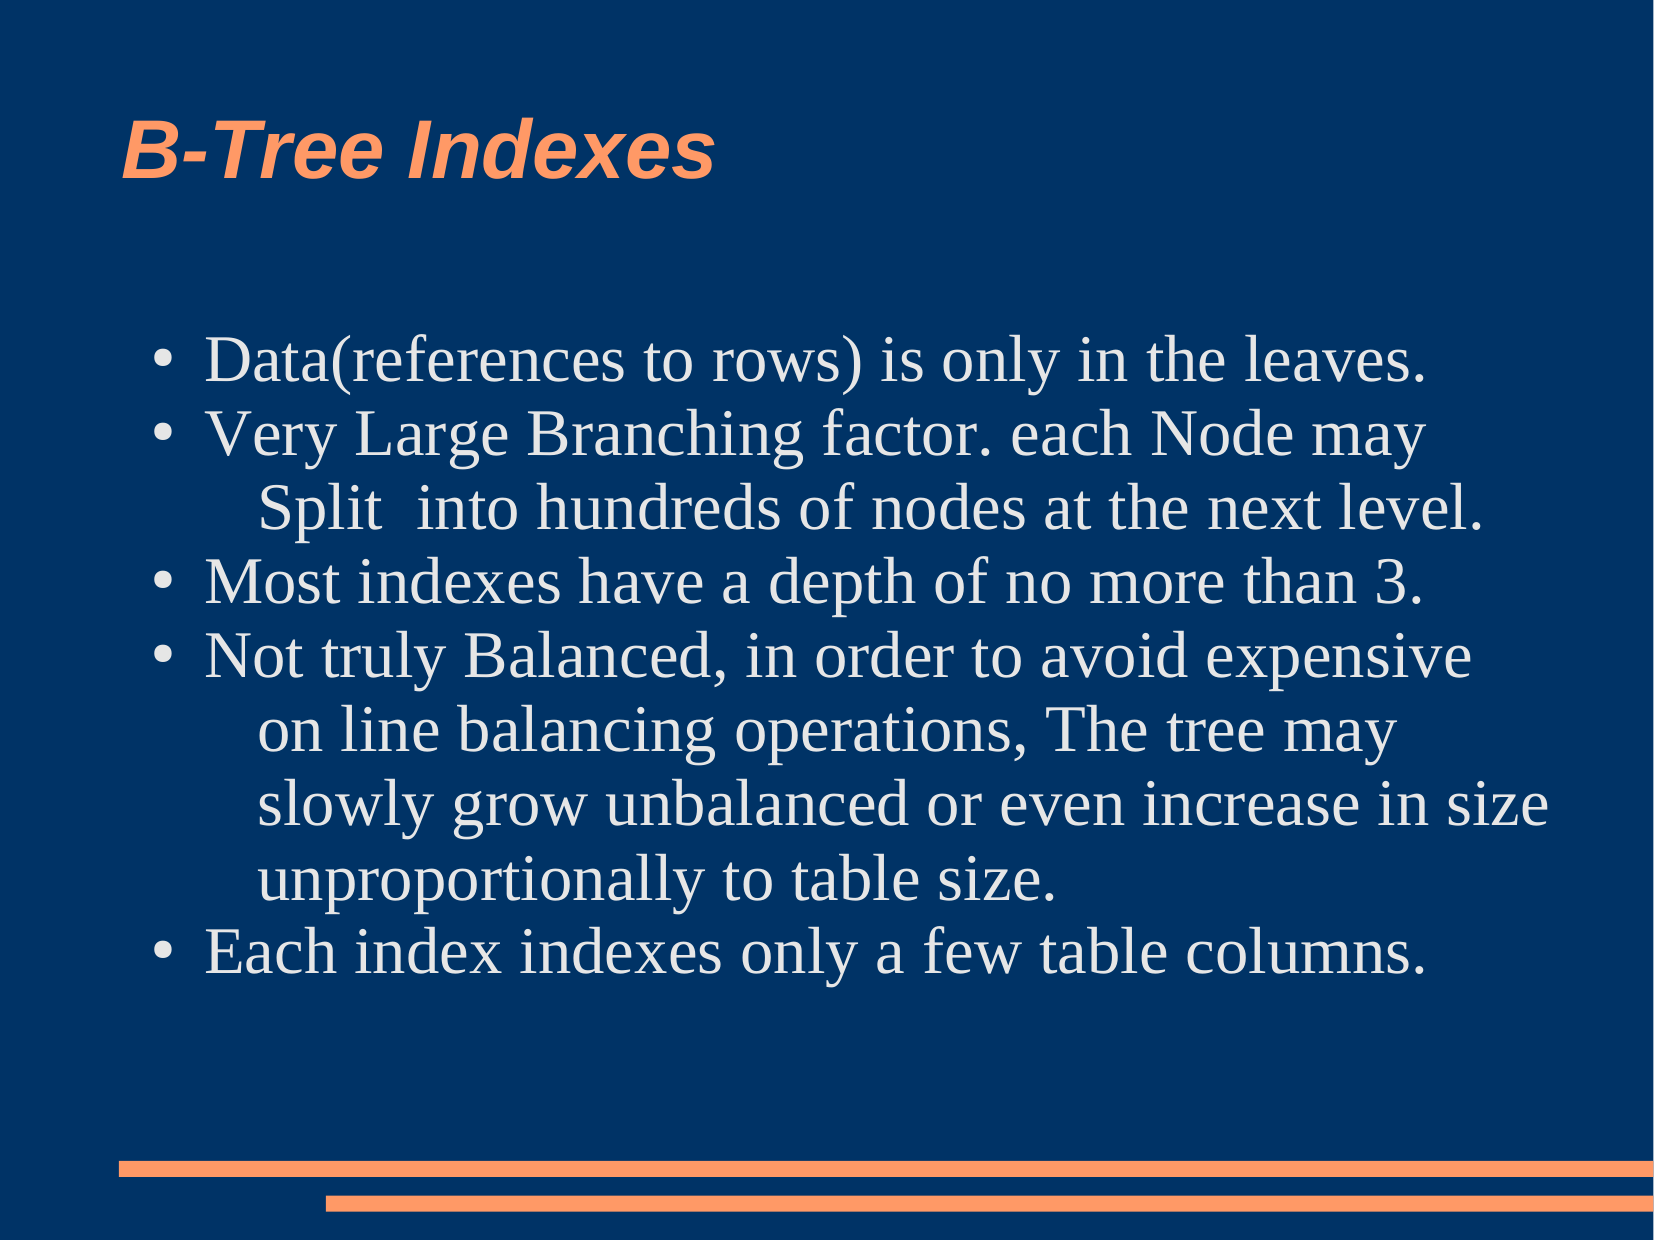

# B-Tree Indexes
Data(references to rows) is only in the leaves.
Very Large Branching factor. each Node may Split into hundreds of nodes at the next level.
Most indexes have a depth of no more than 3.
Not truly Balanced, in order to avoid expensive on line balancing operations, The tree may slowly grow unbalanced or even increase in size unproportionally to table size.
Each index indexes only a few table columns.